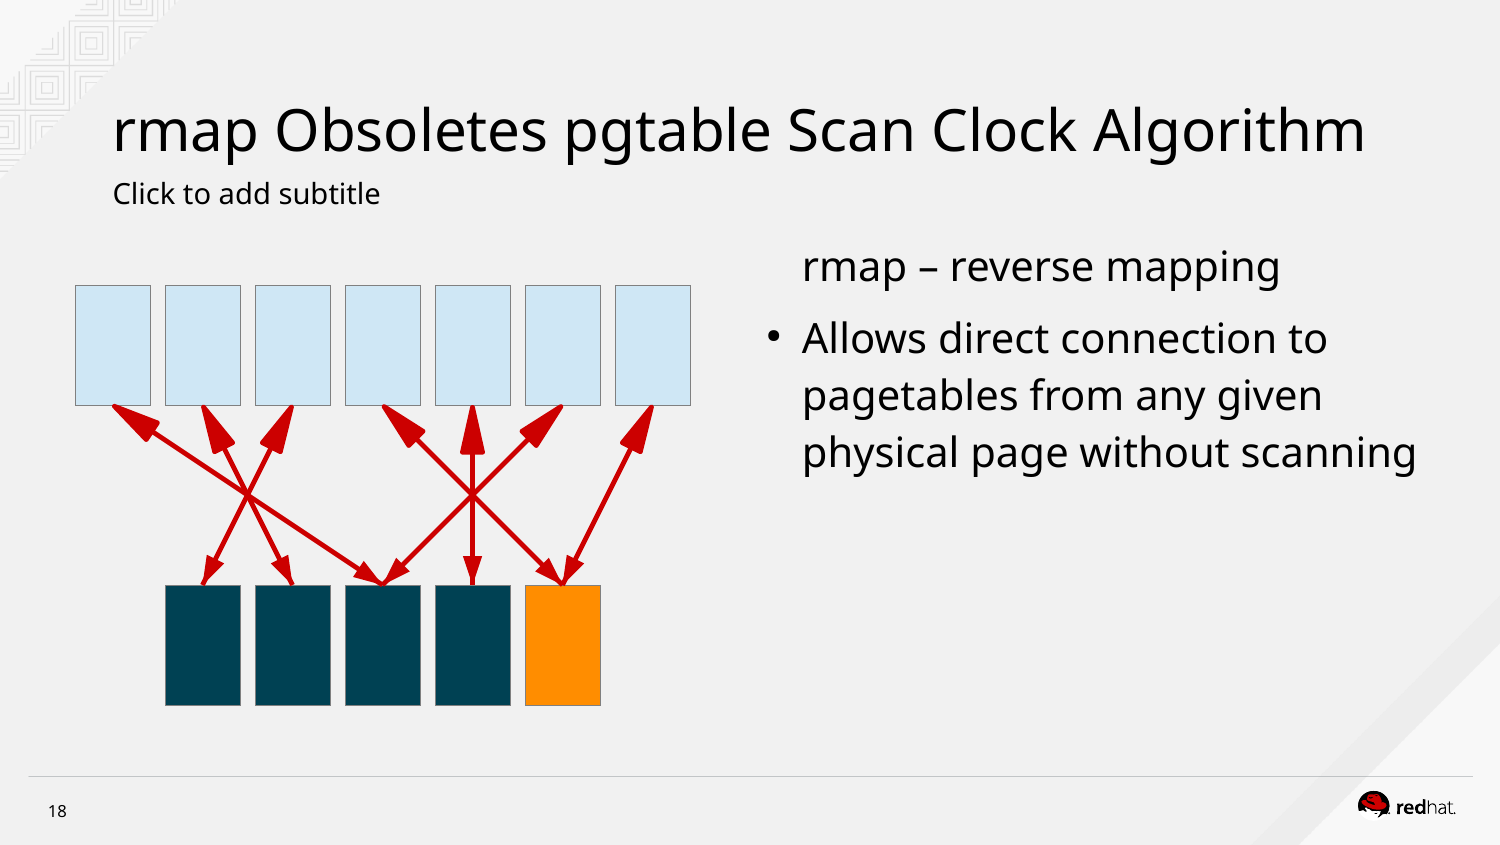

# rmap Obsoletes pgtable Scan Clock Algorithm
Click to add subtitle
rmap – reverse mapping
Allows direct connection to pagetables from any given physical page without scanning
18